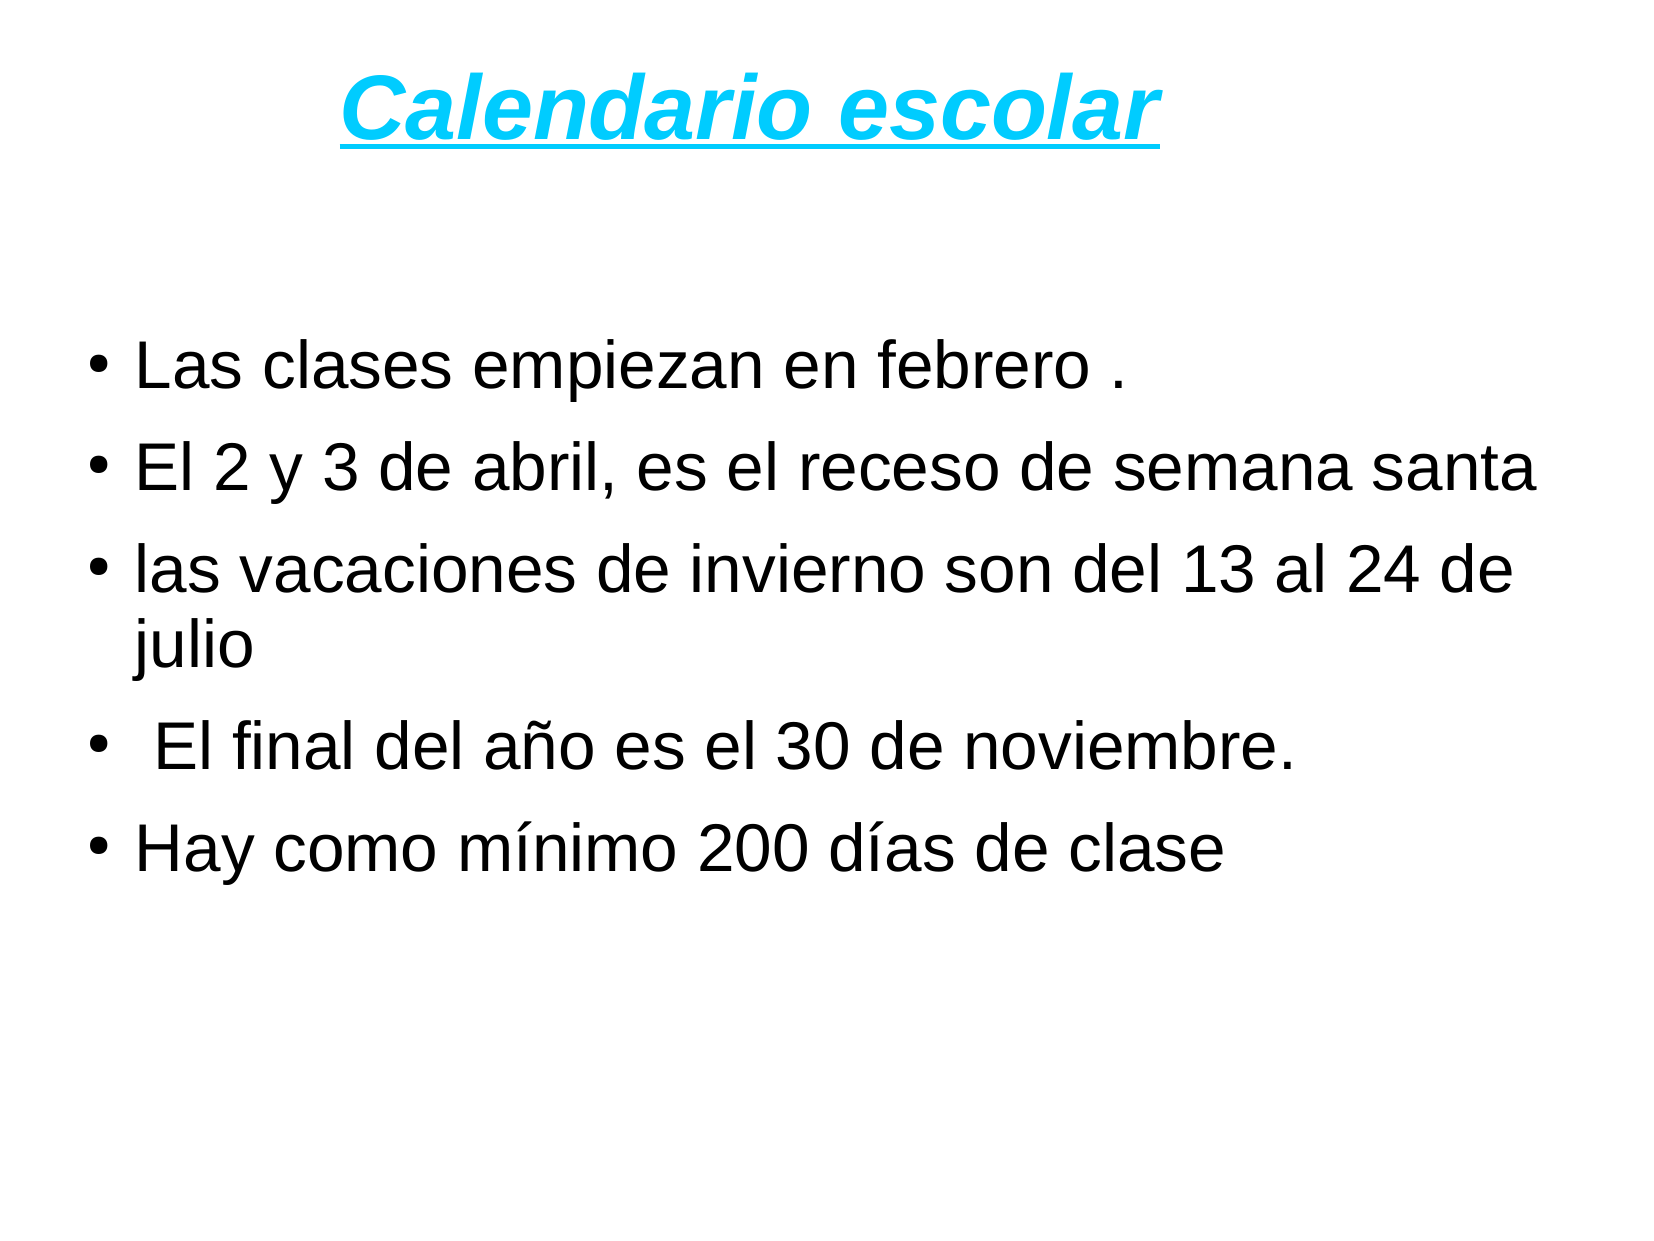

# Calendario escolar
Las clases empiezan en febrero .
El 2 y 3 de abril, es el receso de semana santa
las vacaciones de invierno son del 13 al 24 de julio
 El final del año es el 30 de noviembre.
Hay como mínimo 200 días de clase